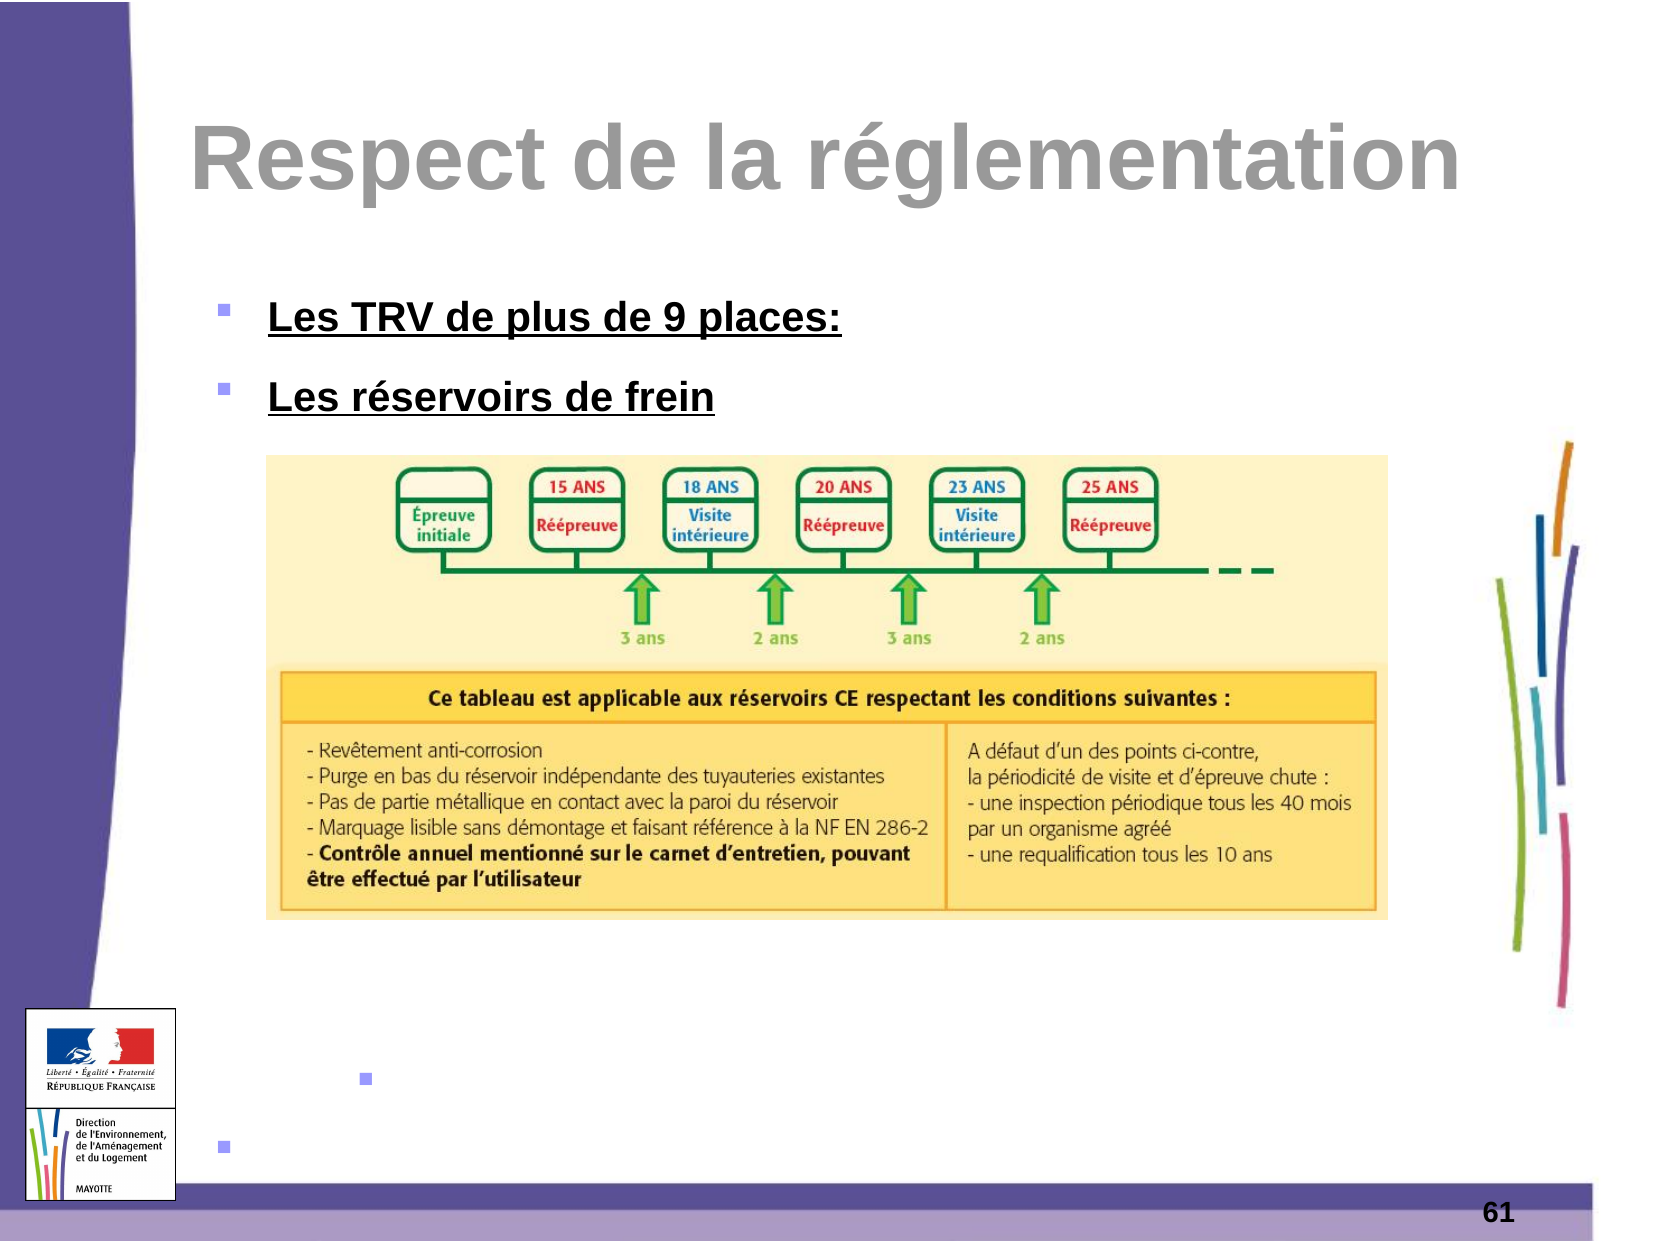

# Respect de la réglementation
Les TRV de plus de 9 places:
Les réservoirs de frein